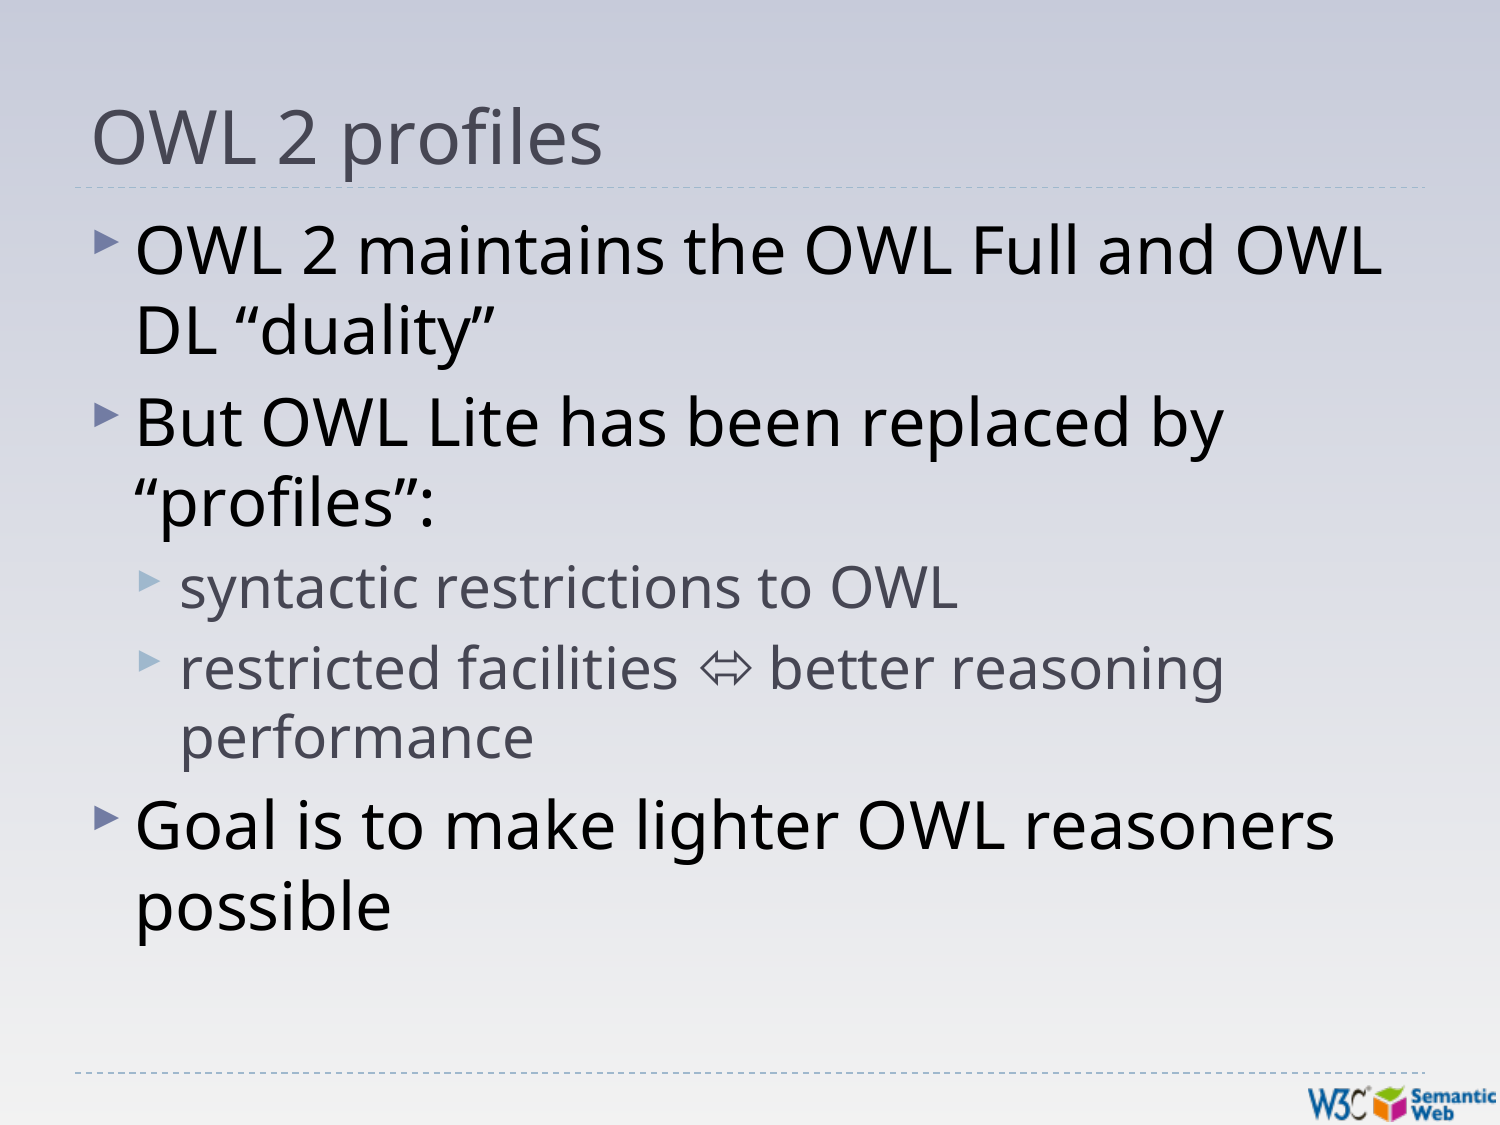

# OWL 2 profiles
OWL 2 maintains the OWL Full and OWL DL “duality”
But OWL Lite has been replaced by “profiles”:
syntactic restrictions to OWL
restricted facilities  better reasoning performance
Goal is to make lighter OWL reasoners possible